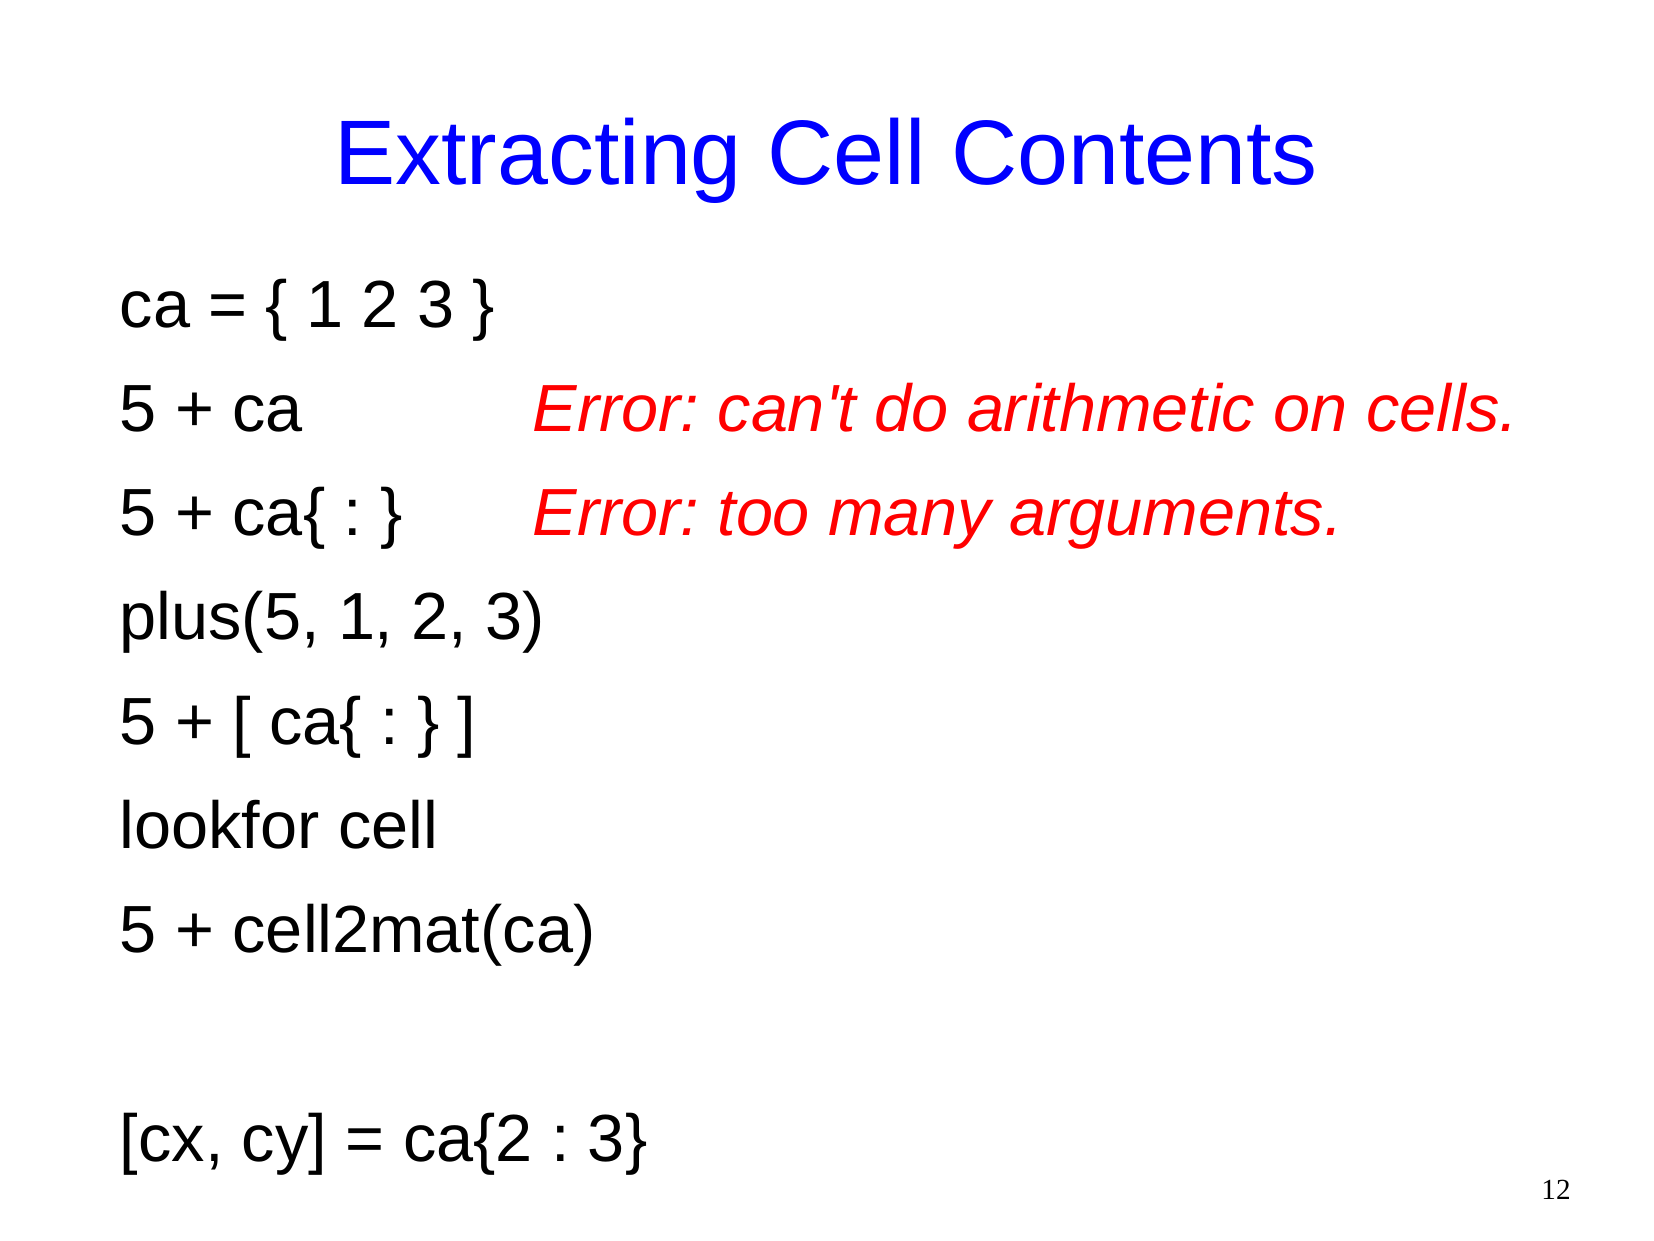

# Extracting Cell Contents
 ca = { 1 2 3 }
 5 + ca				Error: can't do arithmetic on cells.
 5 + ca{ : }		Error: too many arguments.
 plus(5, 1, 2, 3)
 5 + [ ca{ : } ]
 lookfor cell
 5 + cell2mat(ca)
 [cx, cy] = ca{2 : 3}
12